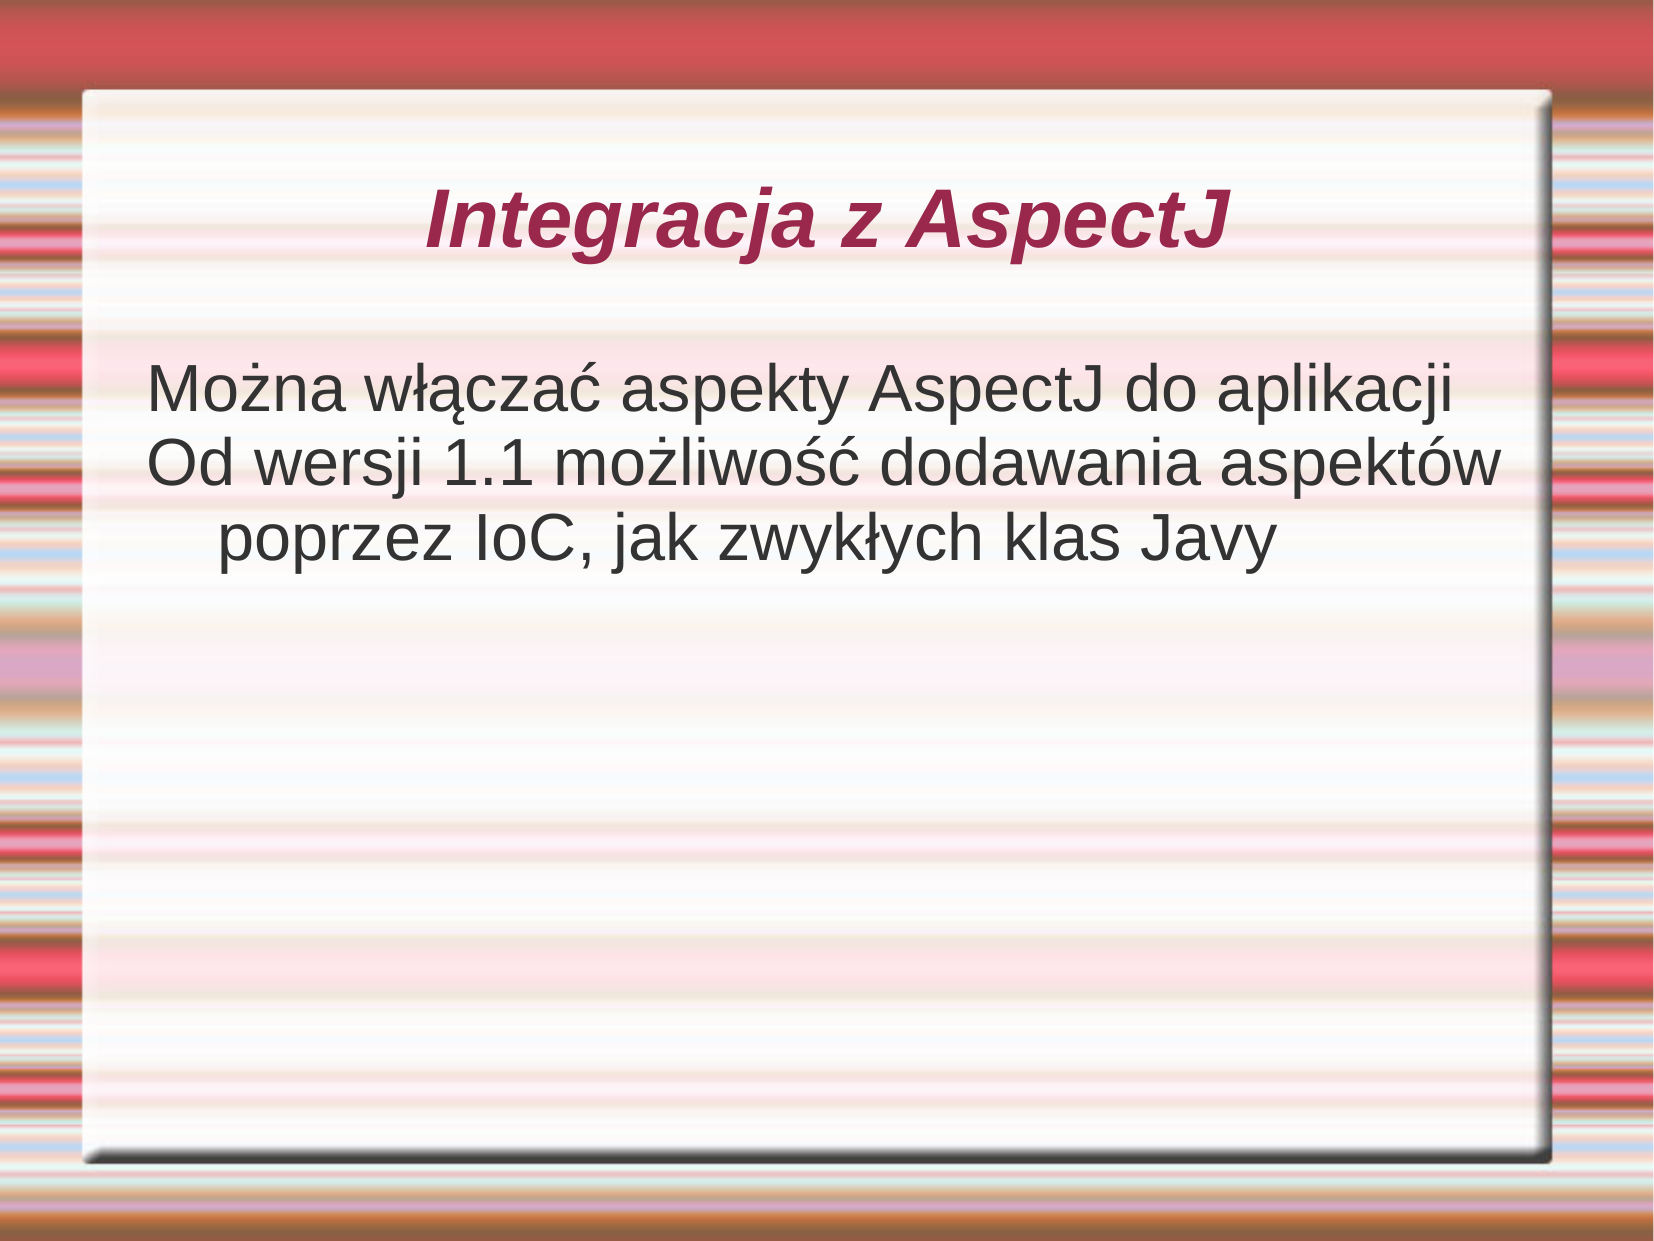

# Integracja z AspectJ
Można włączać aspekty AspectJ do aplikacji
Od wersji 1.1 możliwość dodawania aspektów poprzez IoC, jak zwykłych klas Javy